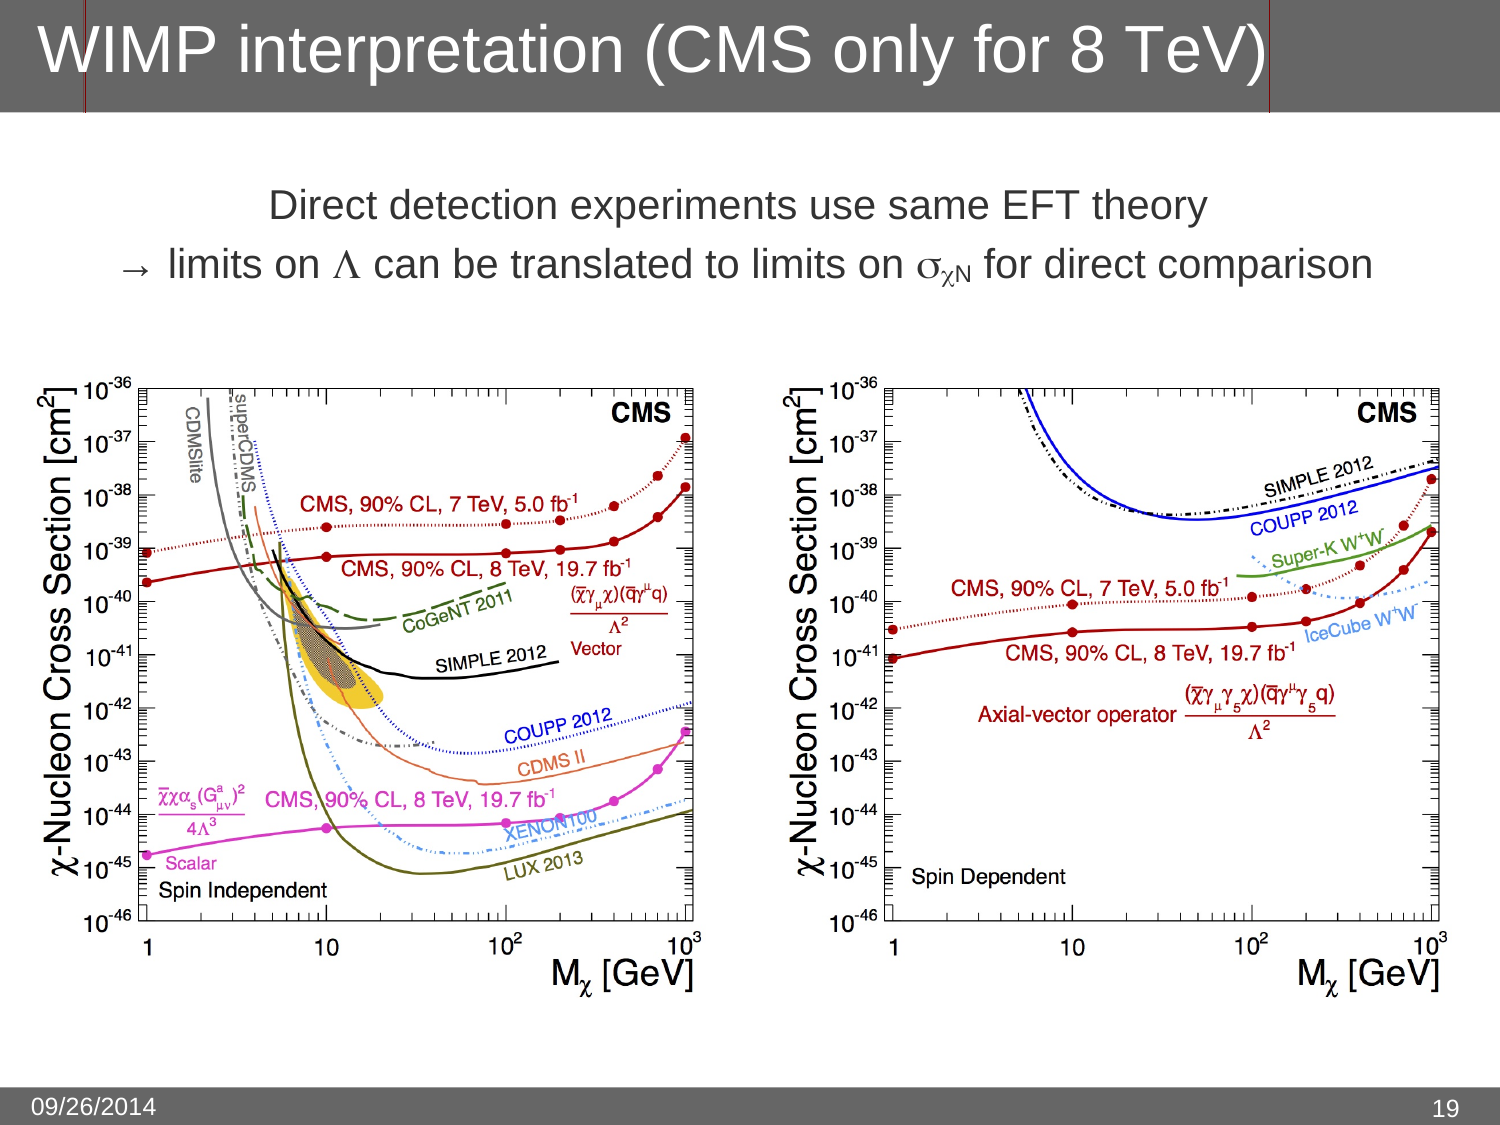

# WIMP interpretation (CMS only for 8 TeV)
Direct detection experiments use same EFT theory
→ limits on L can be translated to limits on scN for direct comparison